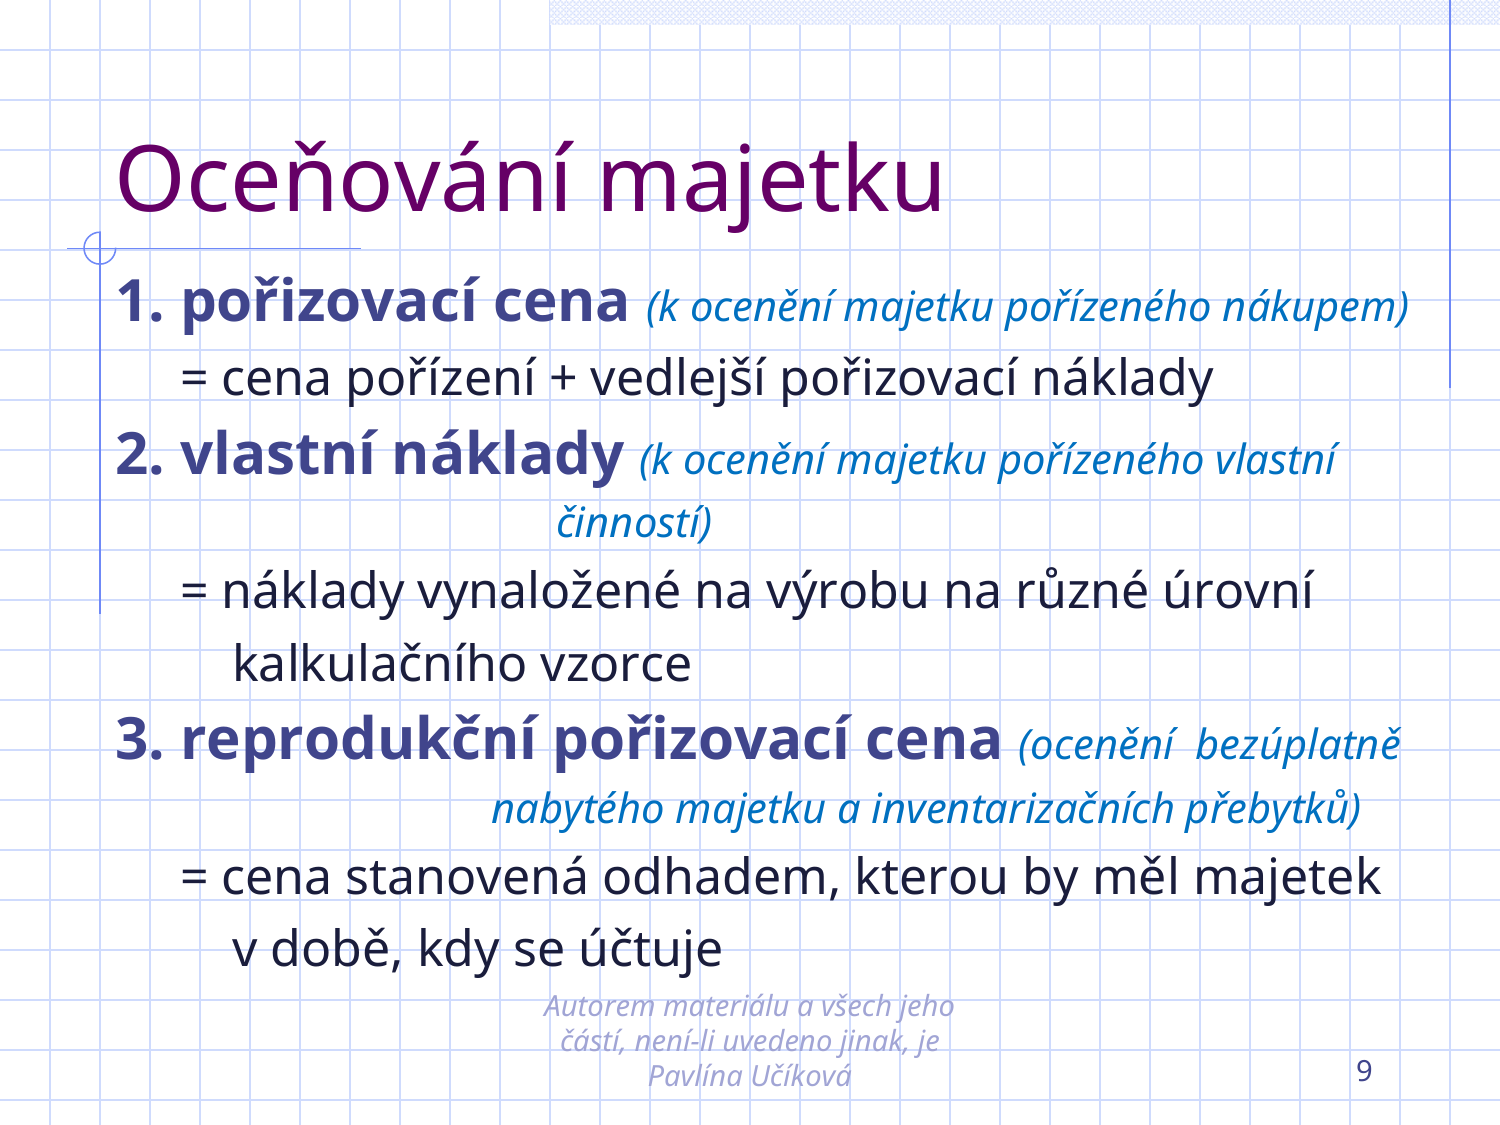

# Oceňování majetku
1. pořizovací cena (k ocenění majetku pořízeného nákupem)
 = cena pořízení + vedlejší pořizovací náklady
2. vlastní náklady (k ocenění majetku pořízeného vlastní
 činností)
 = náklady vynaložené na výrobu na různé úrovní
 kalkulačního vzorce
3. reprodukční pořizovací cena (ocenění bezúplatně
 nabytého majetku a inventarizačních přebytků)
 = cena stanovená odhadem, kterou by měl majetek
 v době, kdy se účtuje
Autorem materiálu a všech jeho částí, není-li uvedeno jinak, je Pavlína Učíková